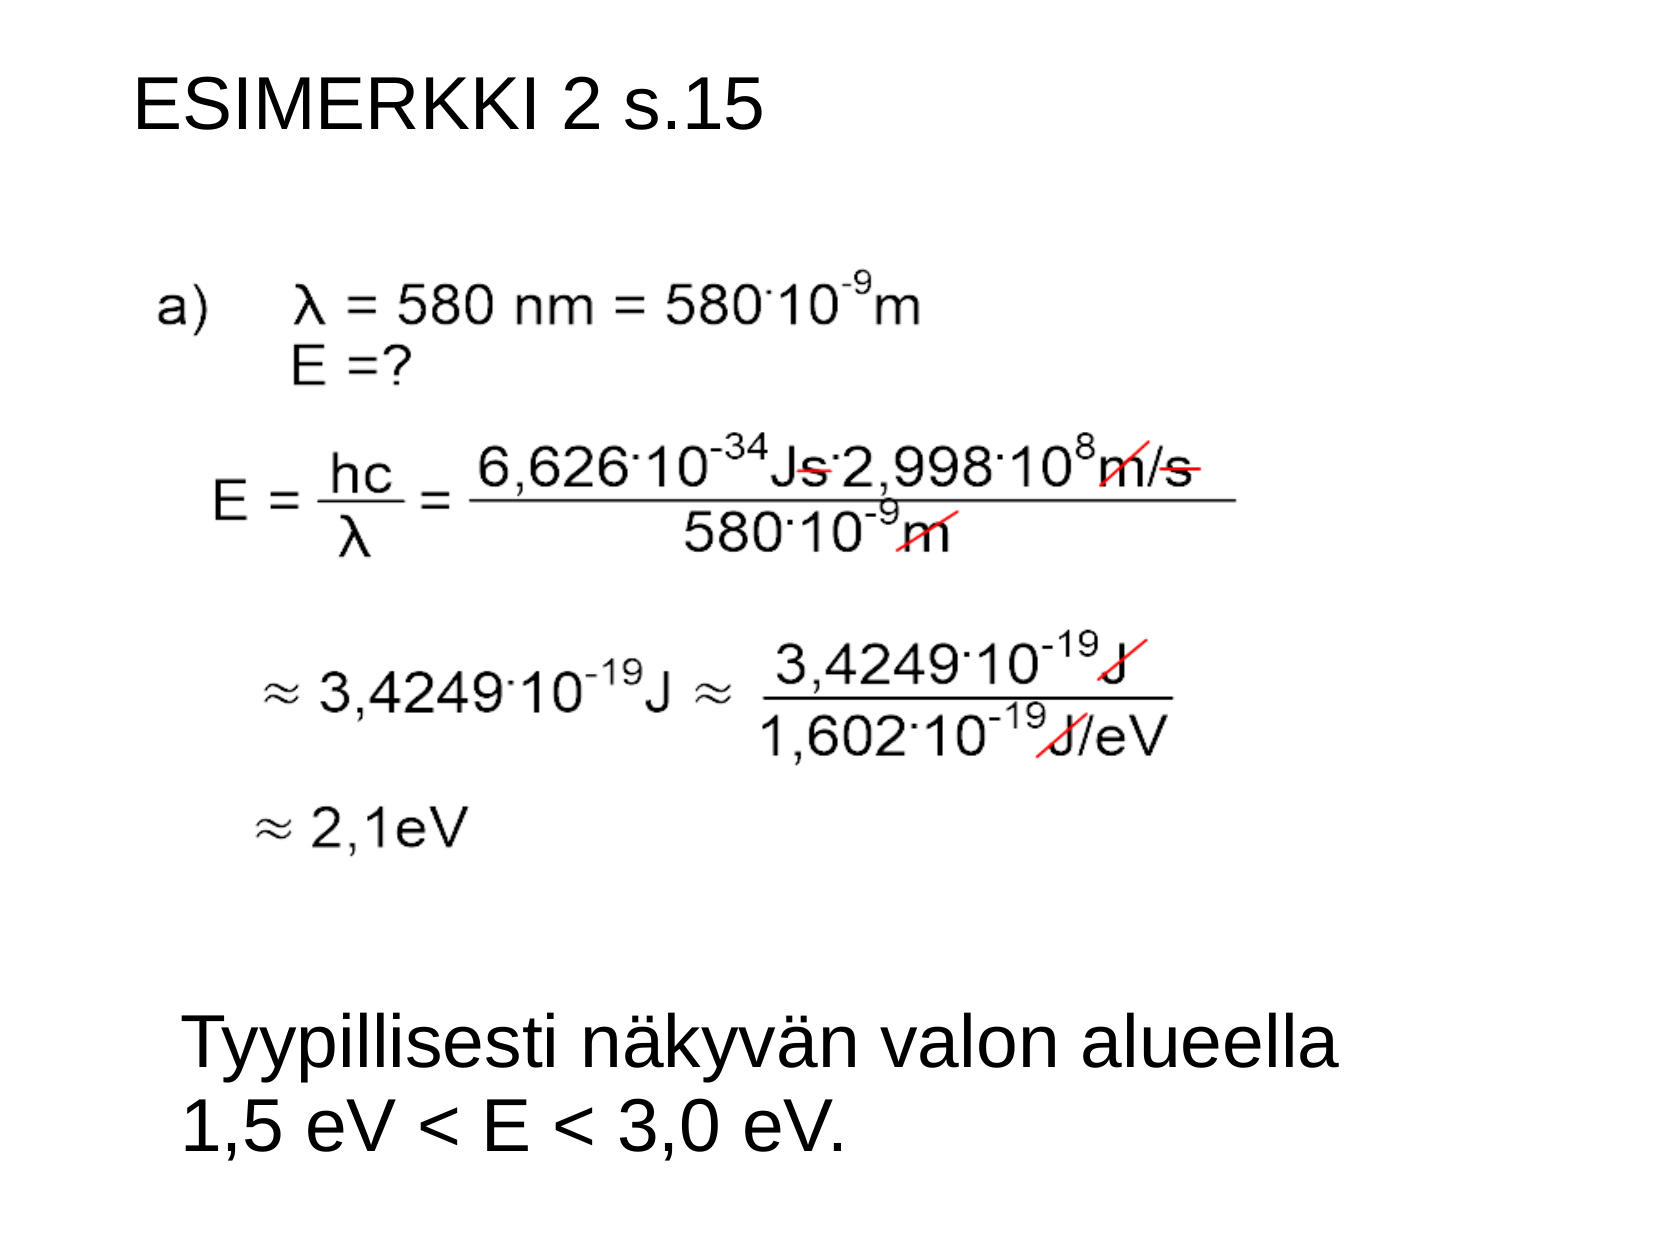

ESIMERKKI 2 s.15
Tyypillisesti näkyvän valon alueella
1,5 eV < E < 3,0 eV.